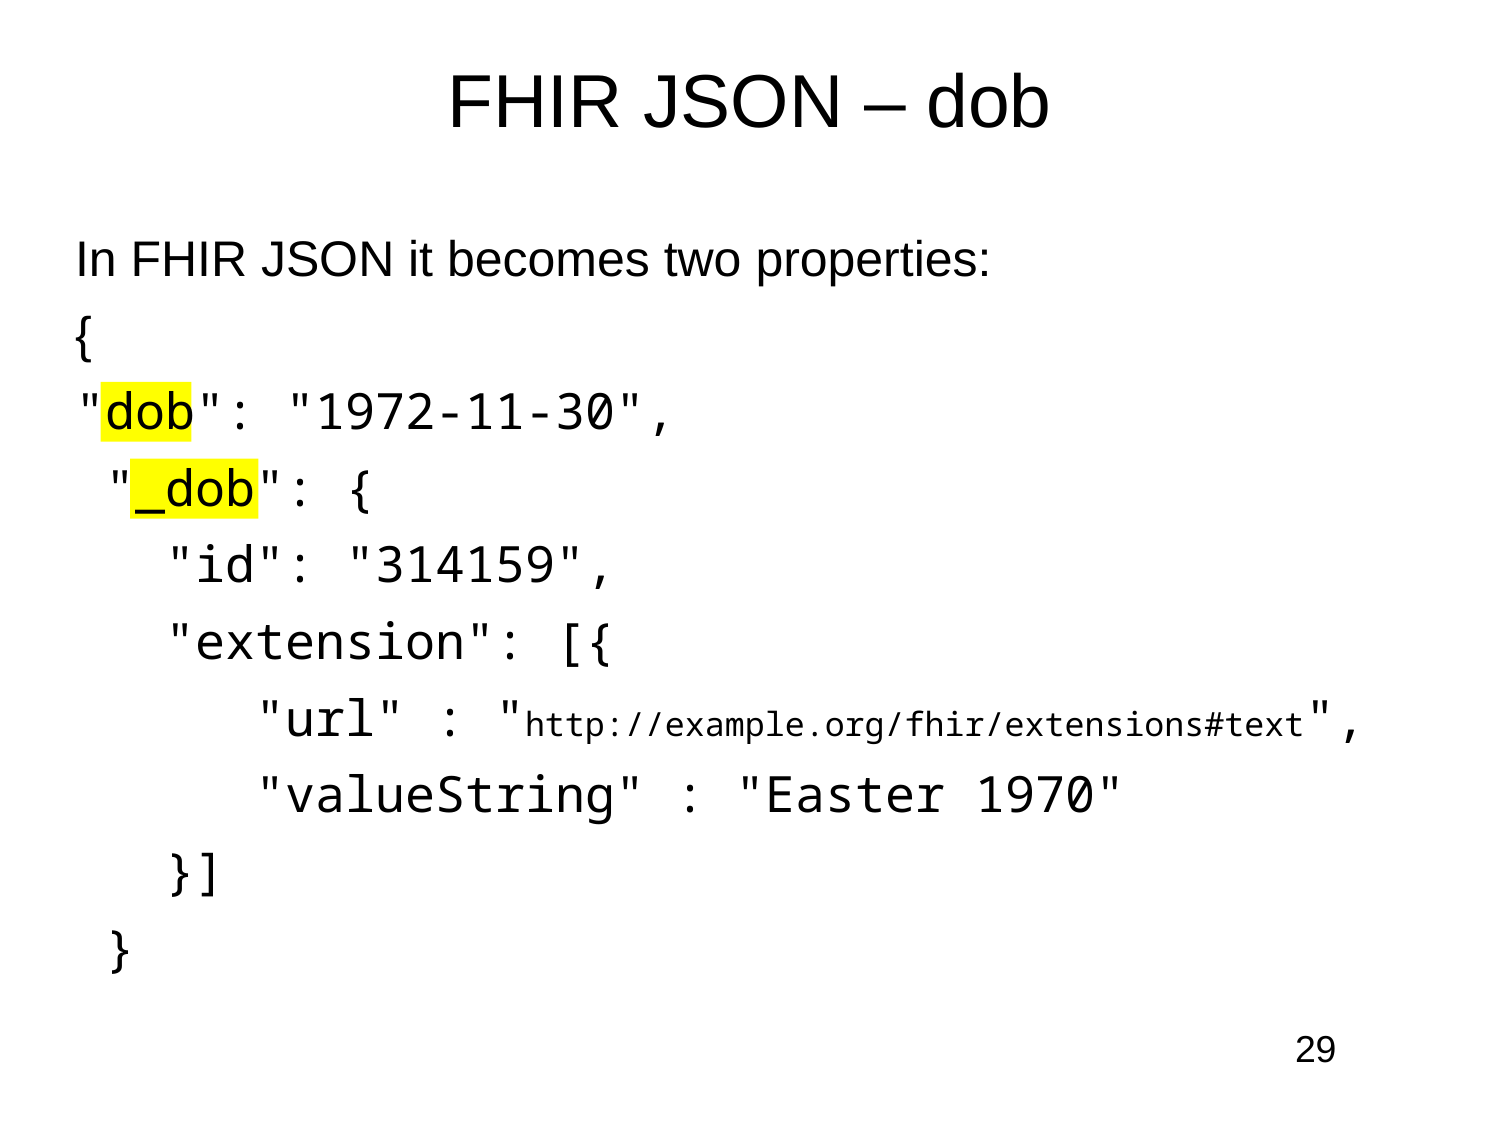

# FHIR JSON – dob
In FHIR JSON it becomes two properties:
{
"dob": "1972-11-30",
 "_dob": {
 "id": "314159",
 "extension": [{
 "url" : "http://example.org/fhir/extensions#text",
 "valueString" : "Easter 1970"
 }]
 }
29